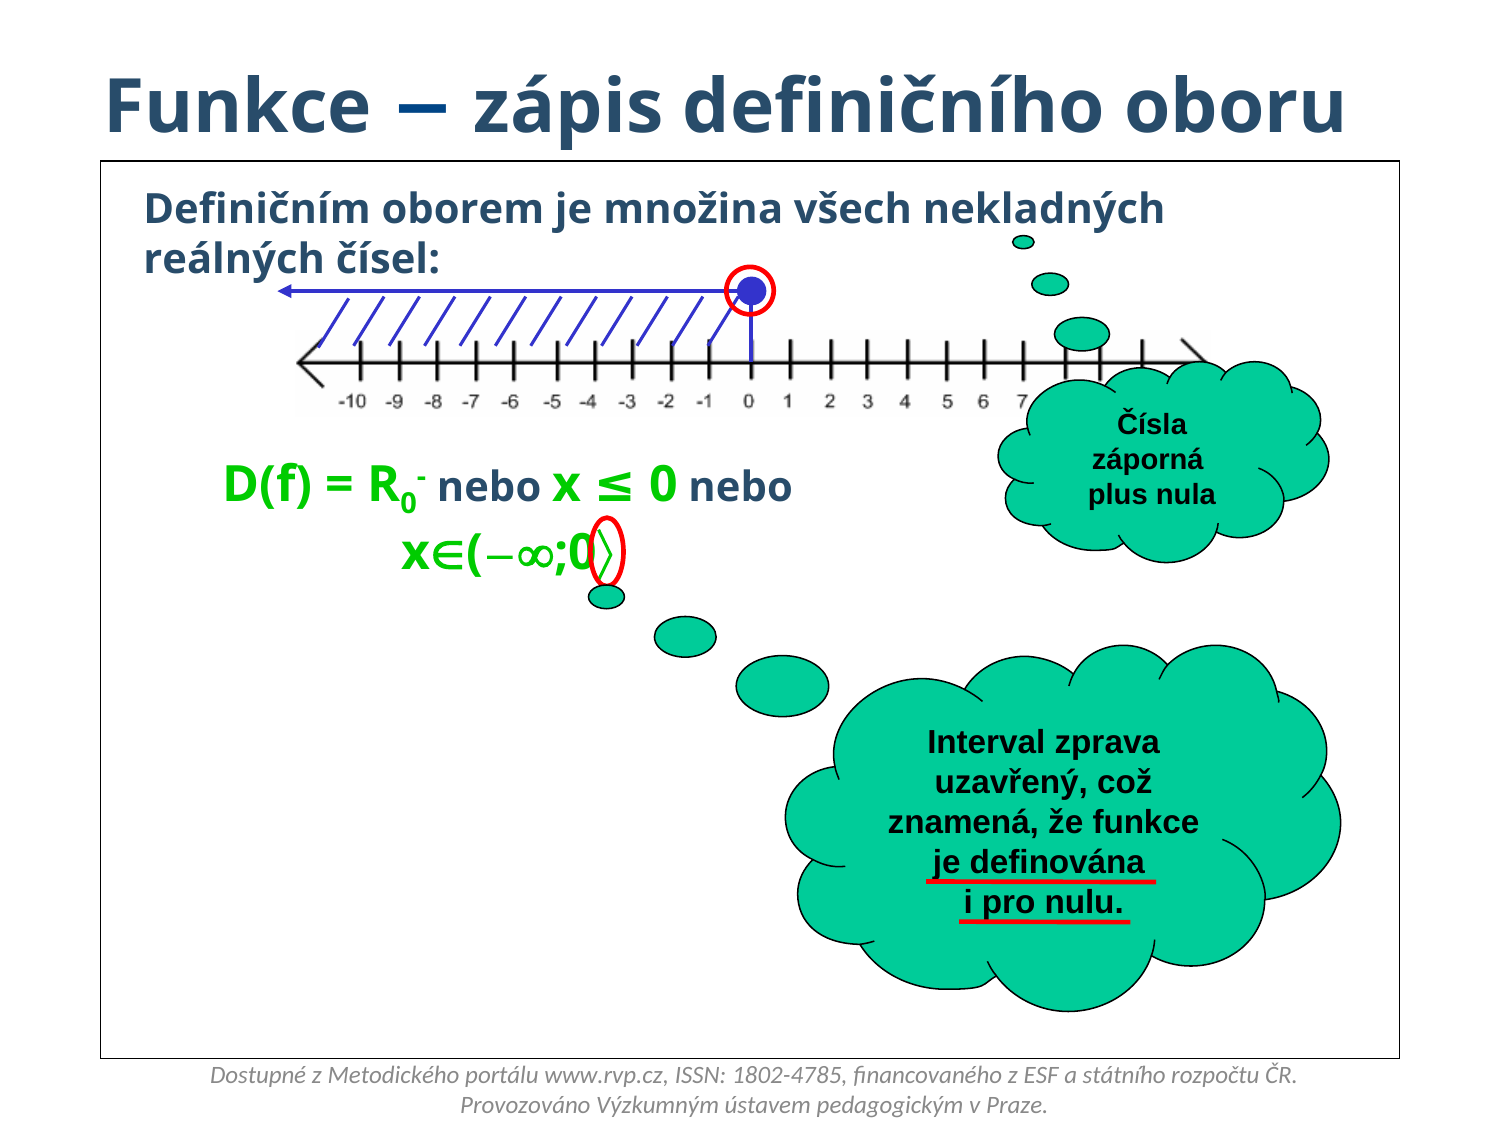

# Funkce − zápis definičního oboru
Definičním oborem je množina všech nekladných reálných čísel:
Čísla záporná
plus nula
D(f) = R0- nebo x ≤ 0 nebo x(−;0
Interval zprava uzavřený, což znamená, že funkce je definována
i pro nulu.